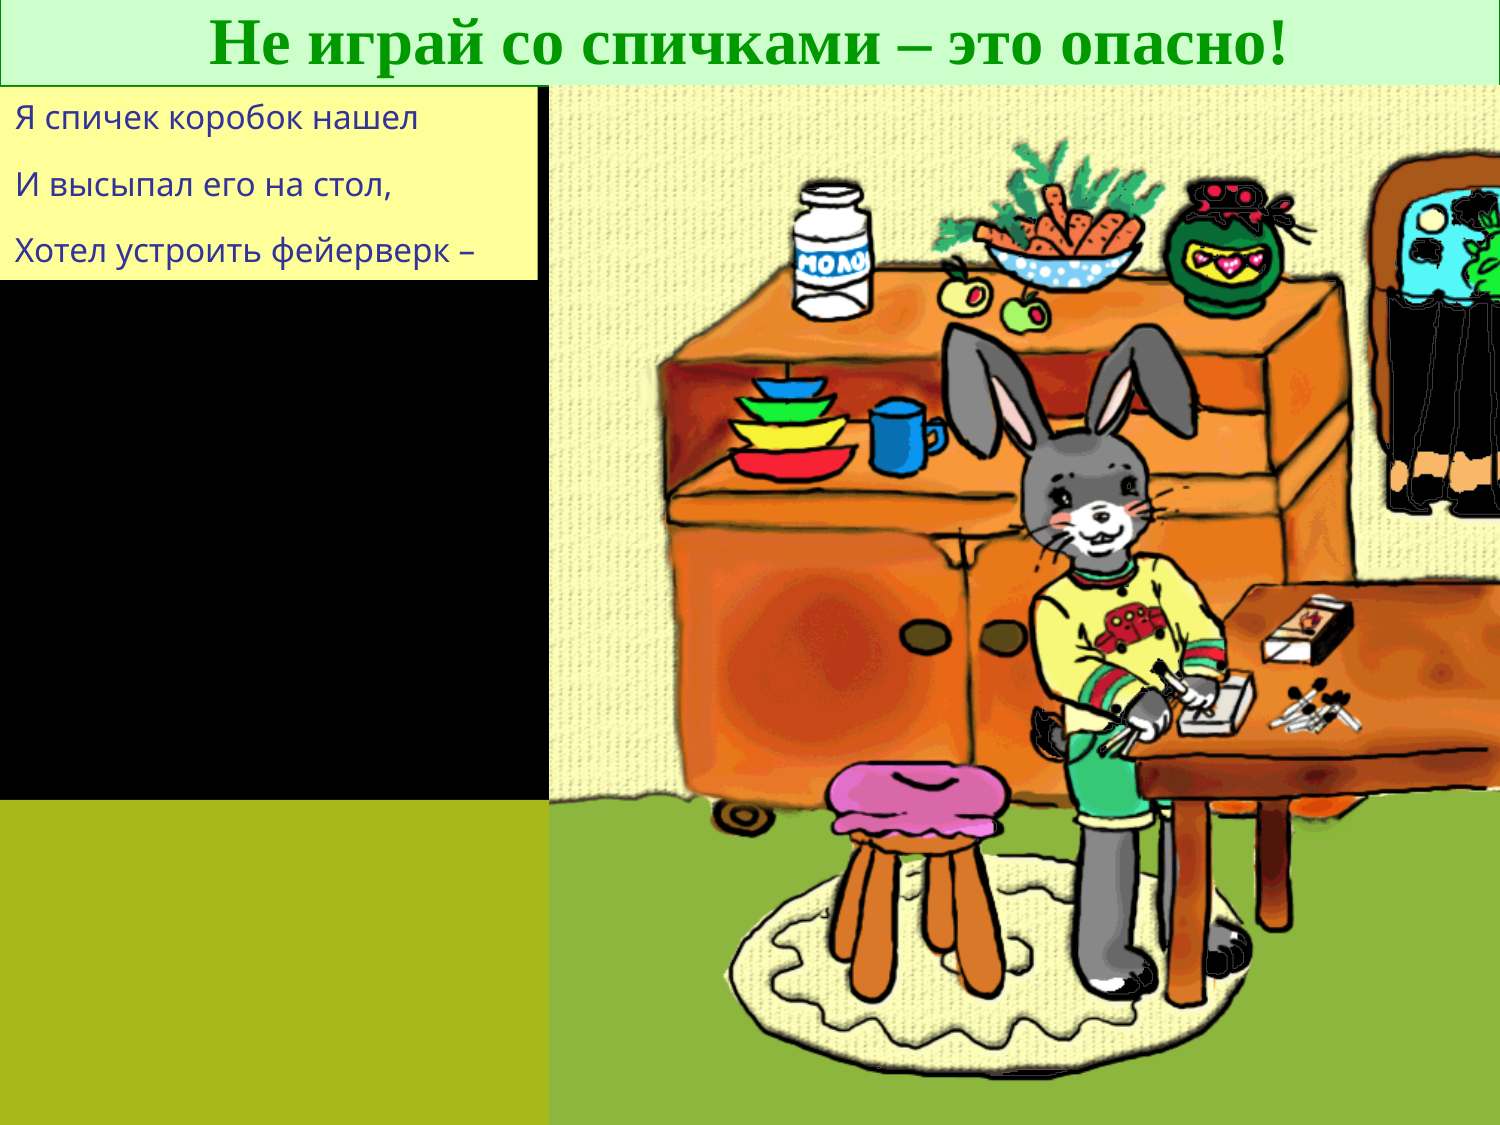

# Не играй со спичками – это опасно!
Я спичек коробок нашел
И высыпал его на стол,
Хотел устроить фейерверк –